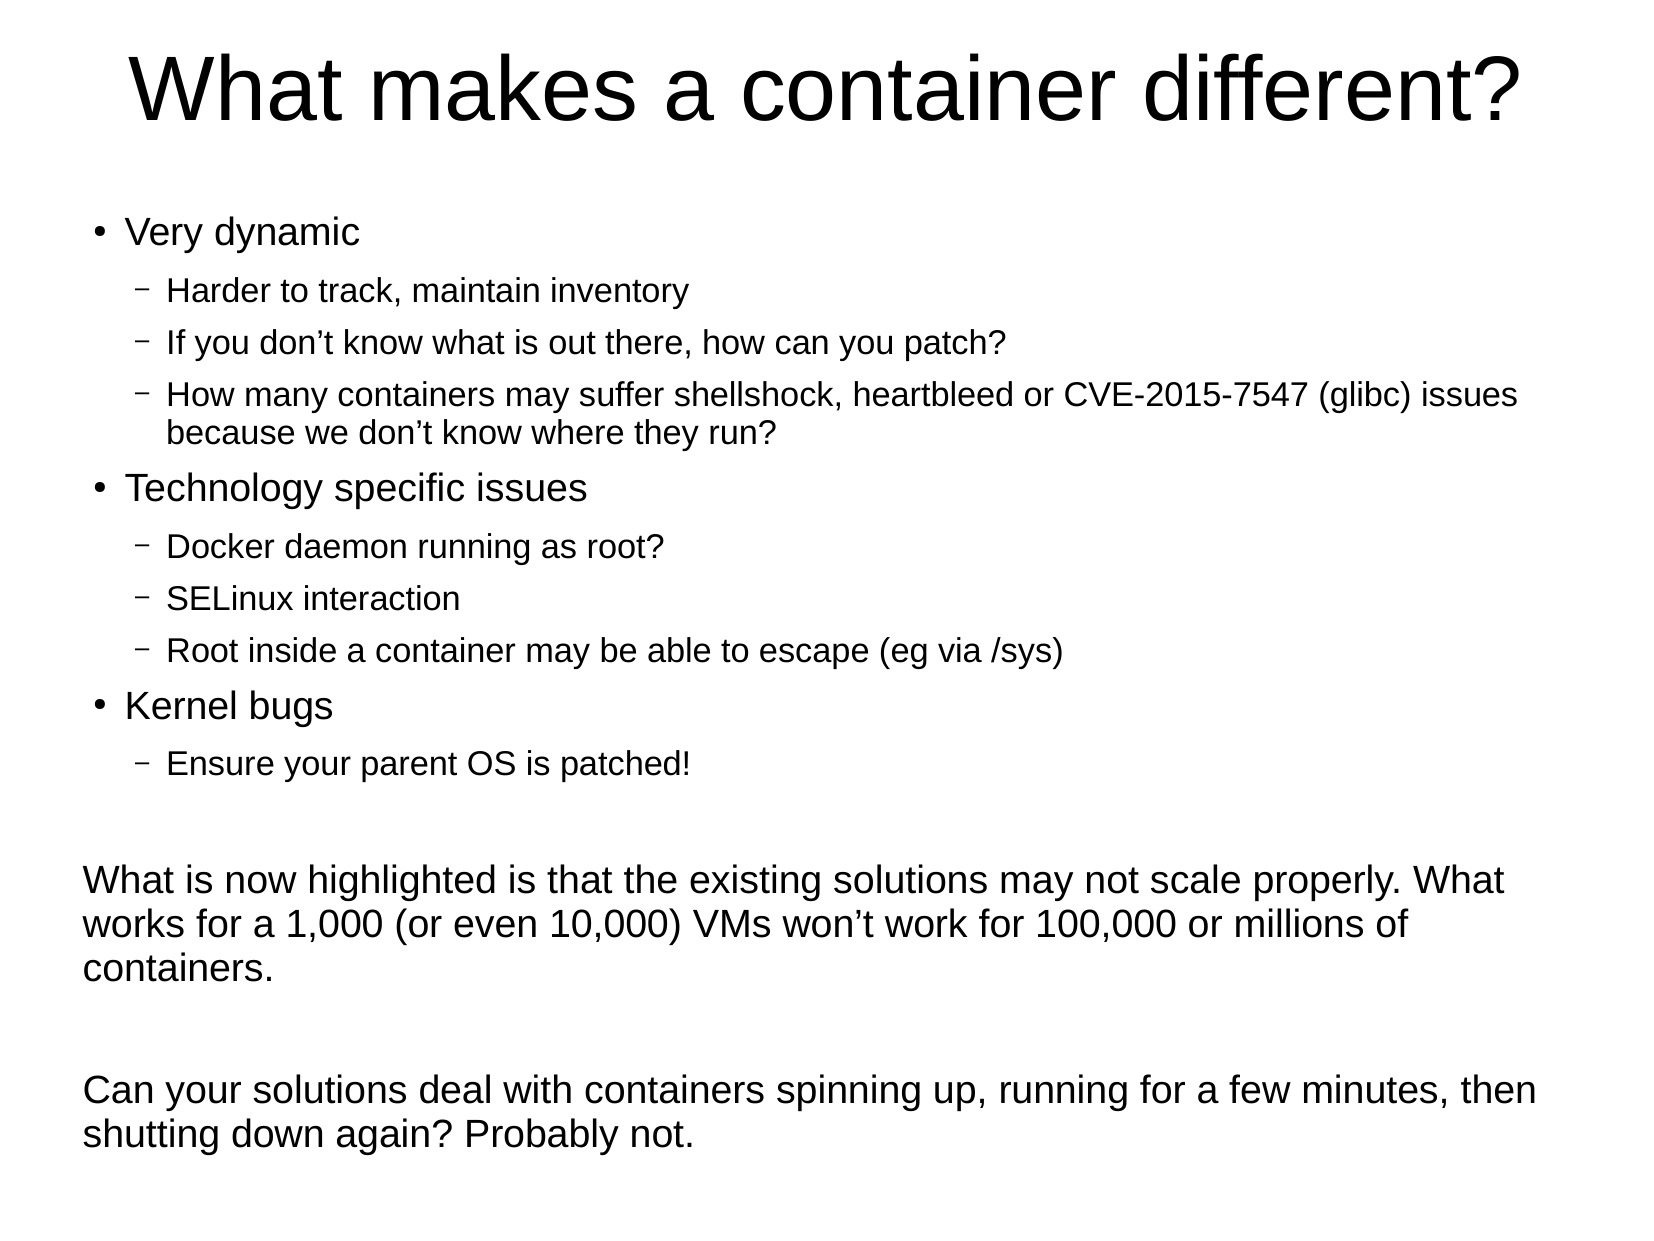

# What makes a container different?
Very dynamic
Harder to track, maintain inventory
If you don’t know what is out there, how can you patch?
How many containers may suffer shellshock, heartbleed or CVE-2015-7547 (glibc) issues because we don’t know where they run?
Technology specific issues
Docker daemon running as root?
SELinux interaction
Root inside a container may be able to escape (eg via /sys)
Kernel bugs
Ensure your parent OS is patched!
What is now highlighted is that the existing solutions may not scale properly. What works for a 1,000 (or even 10,000) VMs won’t work for 100,000 or millions of containers.
Can your solutions deal with containers spinning up, running for a few minutes, then shutting down again? Probably not.